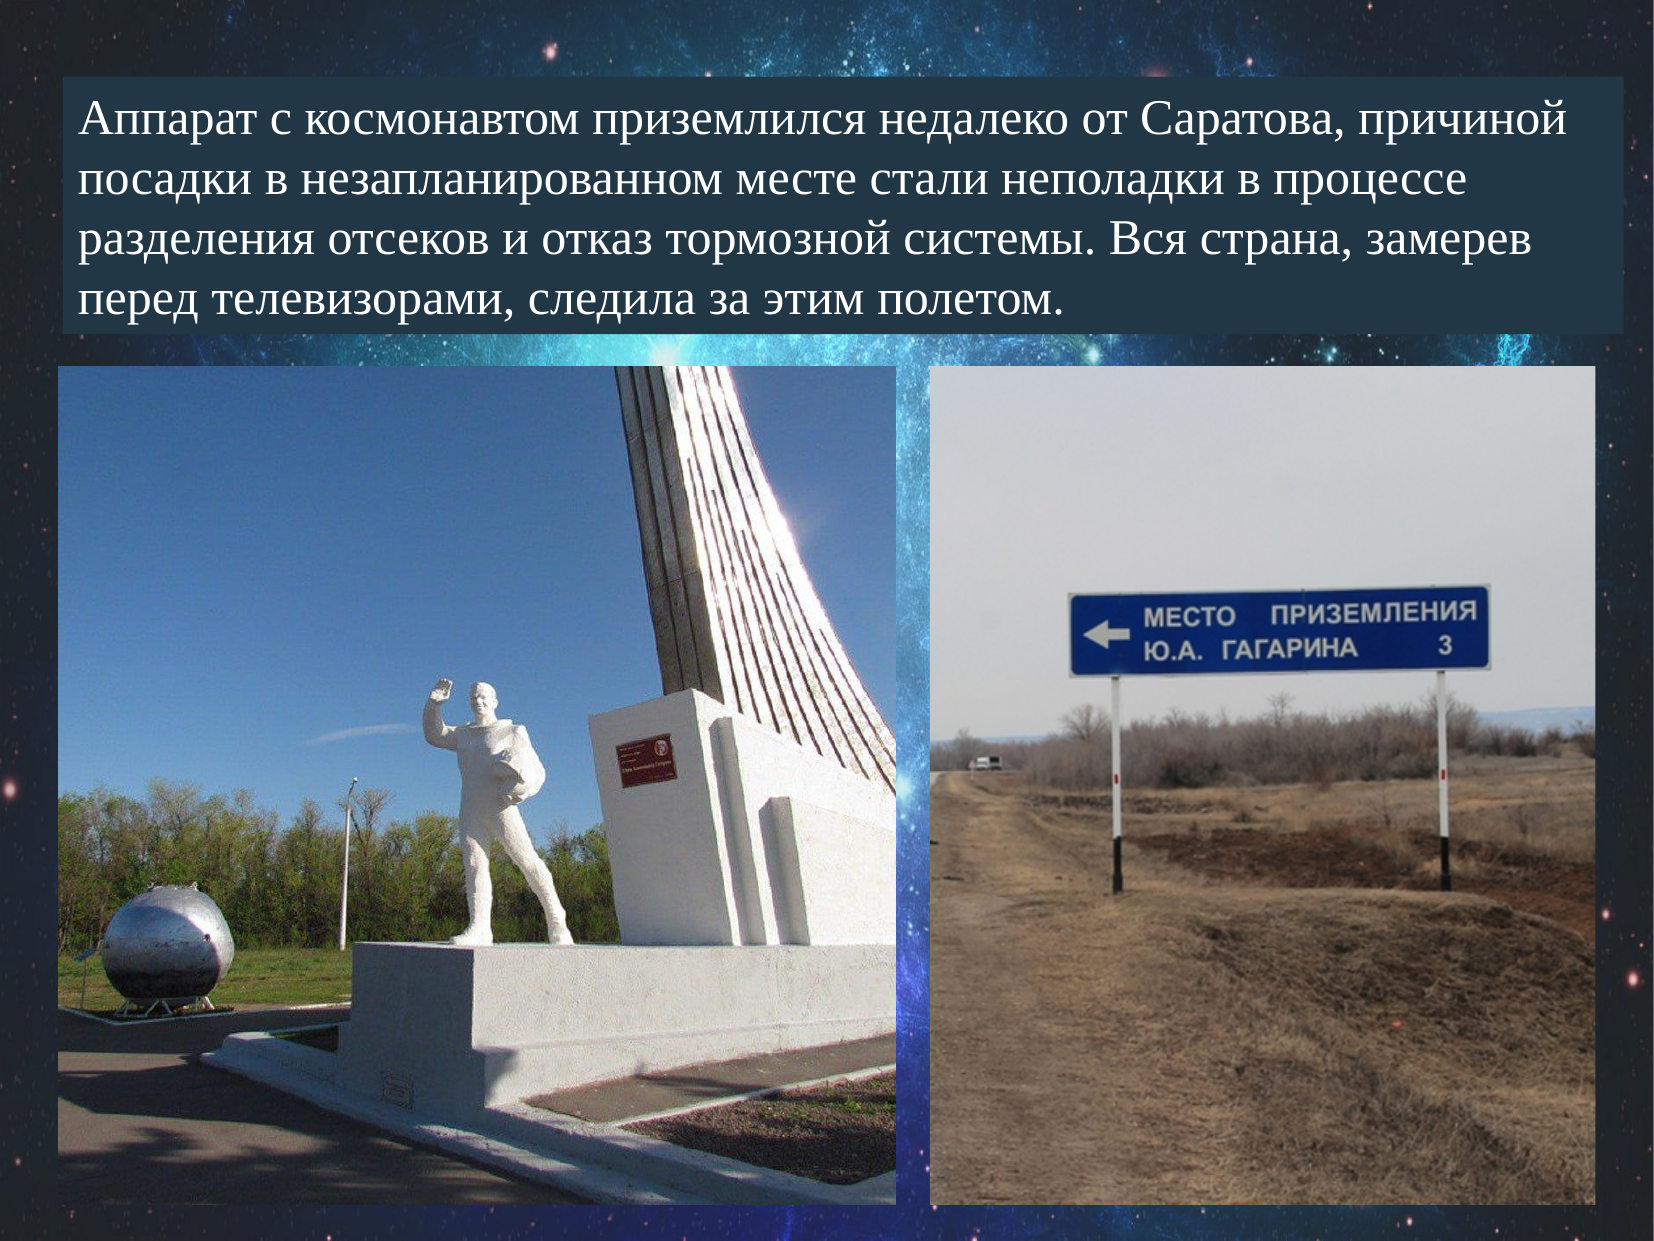

Аппарат с космонавтом приземлился недалеко от Саратова, причиной посадки в незапланированном месте стали неполадки в процессе разделения отсеков и отказ тормозной системы. Вся страна, замерев перед телевизорами, следила за этим полетом.